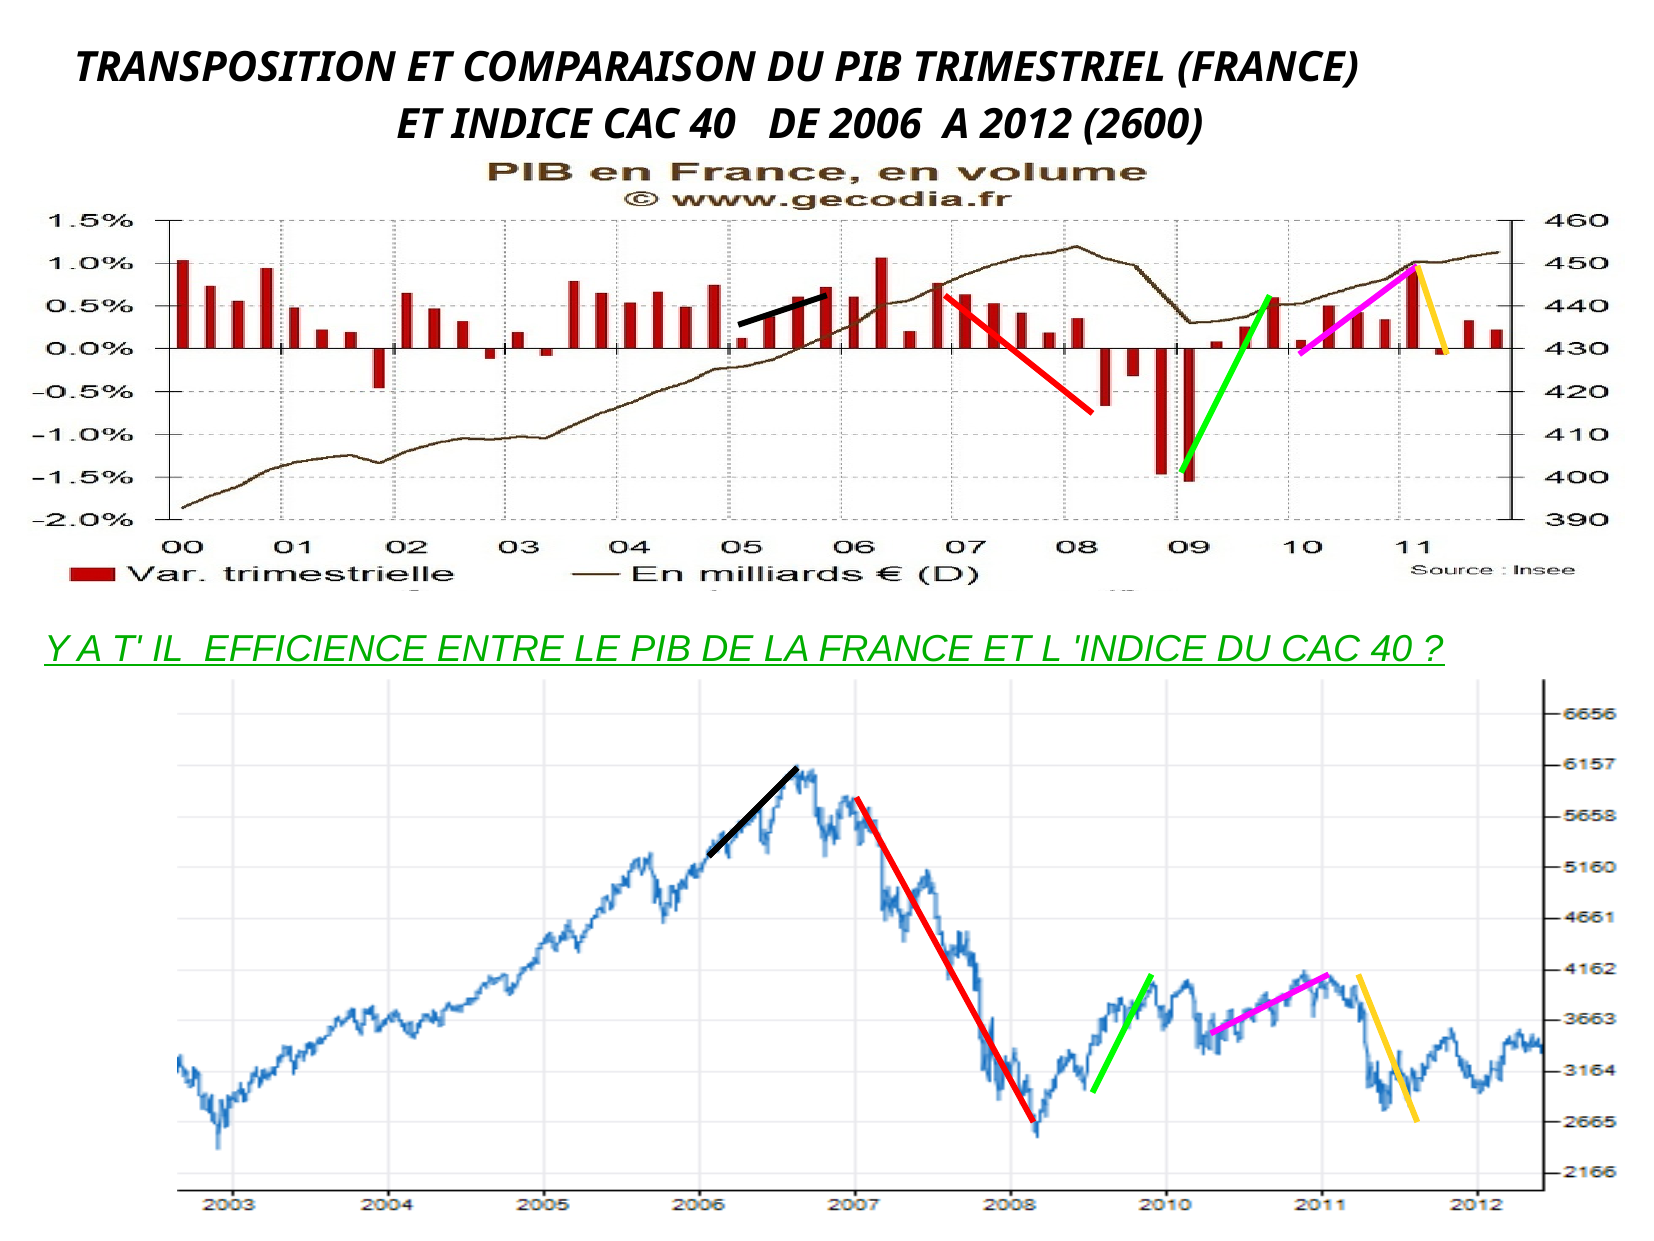

TRANSPOSITION ET COMPARAISON DU PIB TRIMESTRIEL (FRANCE)
 ET INDICE CAC 40 DE 2006 A 2012 (2600)
Y A T' IL EFFICIENCE ENTRE LE PIB DE LA FRANCE ET L 'INDICE DU CAC 40 ?